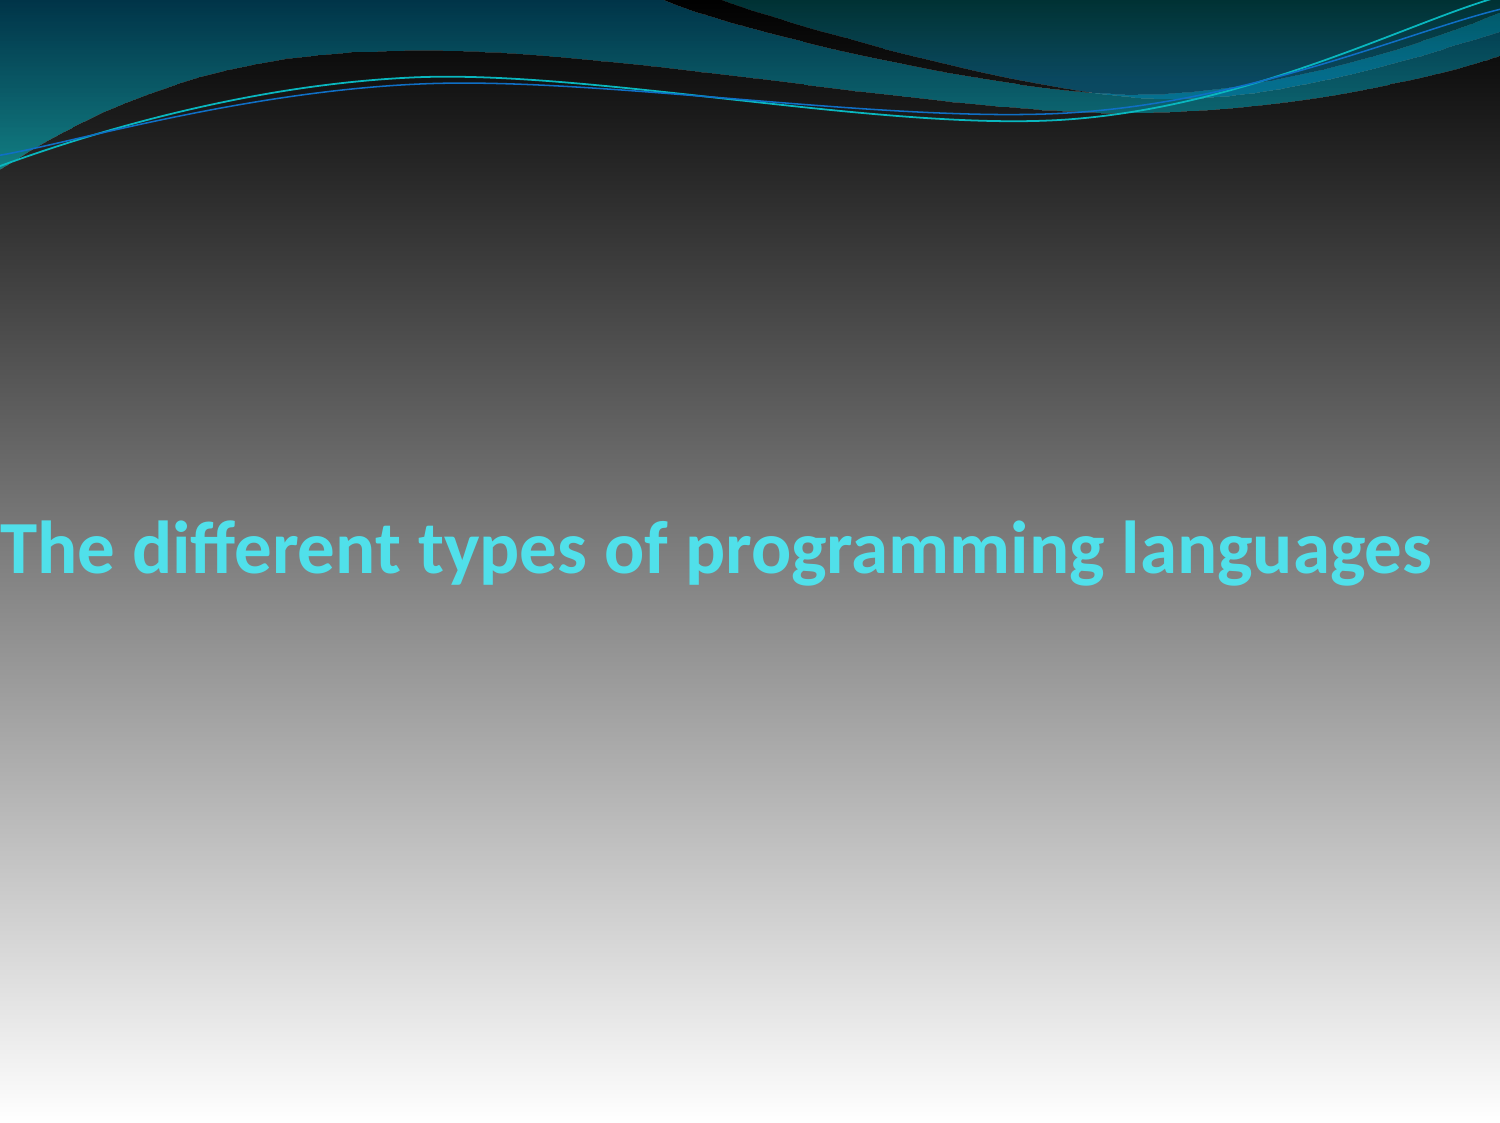

# The different types of programming languages